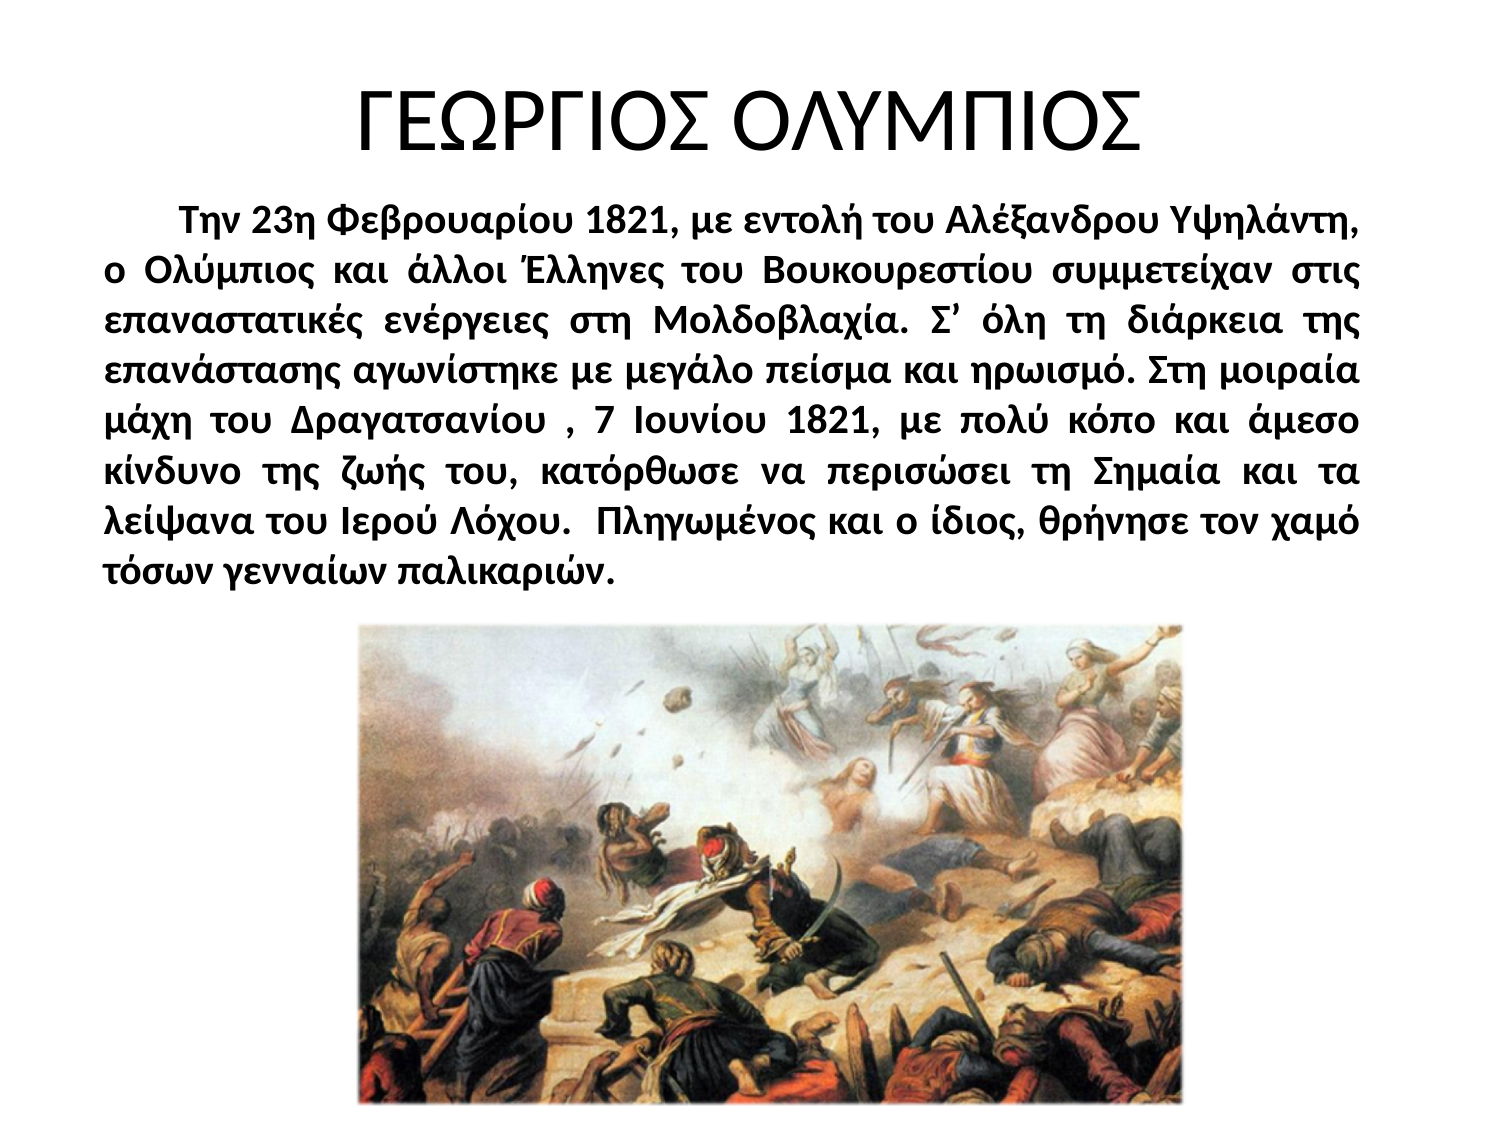

# ΓΕΩΡΓΙΟΣ ΟΛΥΜΠΙΟΣ
	Την 23η Φεβρουαρίου 1821, με εντολή του Αλέξανδρου Υψηλάντη, ο Ολύμπιος και άλλοι Έλληνες του Βουκουρεστίου συμμετείχαν στις επαναστατικές ενέργειες στη Μολδοβλαχία. Σ’ όλη τη διάρκεια της επανάστασης αγωνίστηκε με μεγάλο πείσμα και ηρωισμό. Στη μοιραία μάχη του Δραγατσανίου , 7 Ιουνίου 1821, με πολύ κόπο και άμεσο κίνδυνο της ζωής του, κατόρθωσε να περισώσει τη Σημαία και τα λείψανα του Ιερού Λόχου. Πληγωμένος και ο ίδιος, θρήνησε τον χαμό τόσων γενναίων παλικαριών.